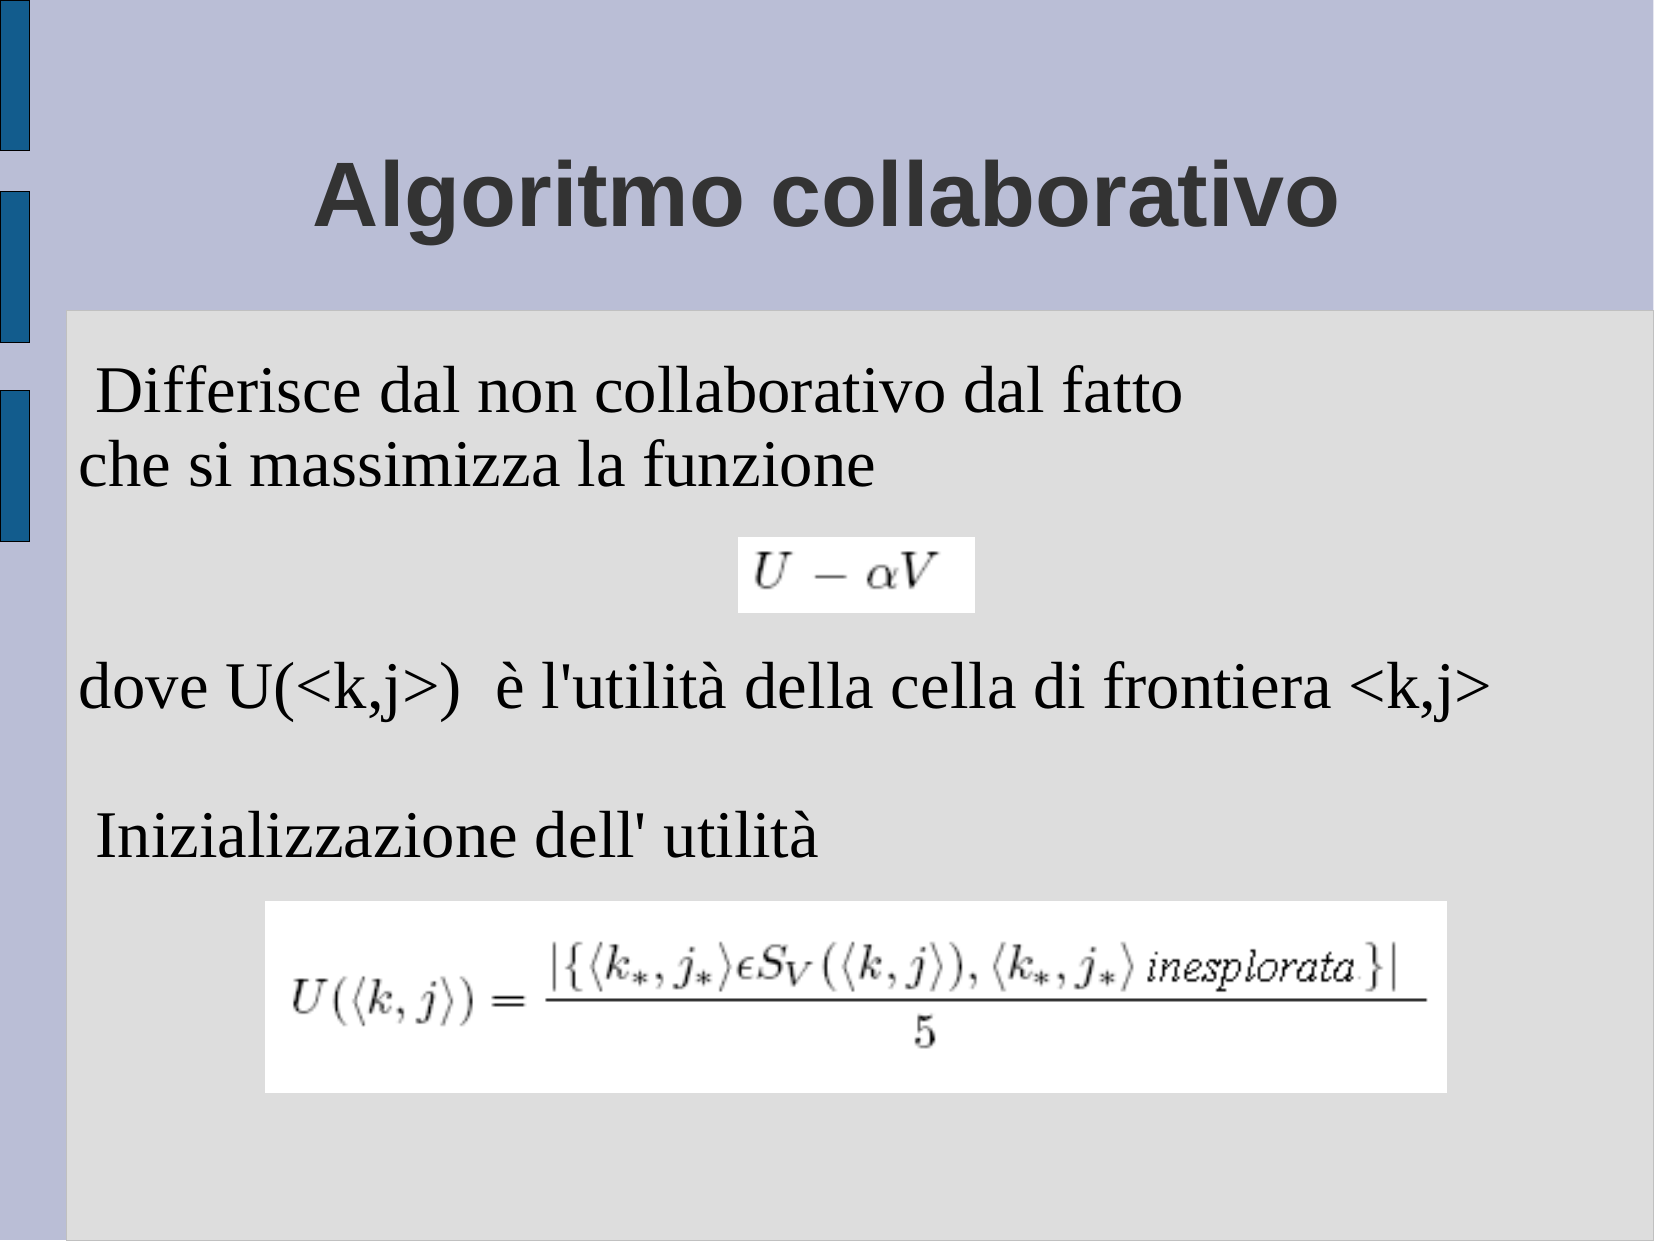

# Algoritmo collaborativo
 Differisce dal non collaborativo dal fatto
che si massimizza la funzione
dove U(<k,j>) è l'utilità della cella di frontiera <k,j>
 Inizializzazione dell' utilità